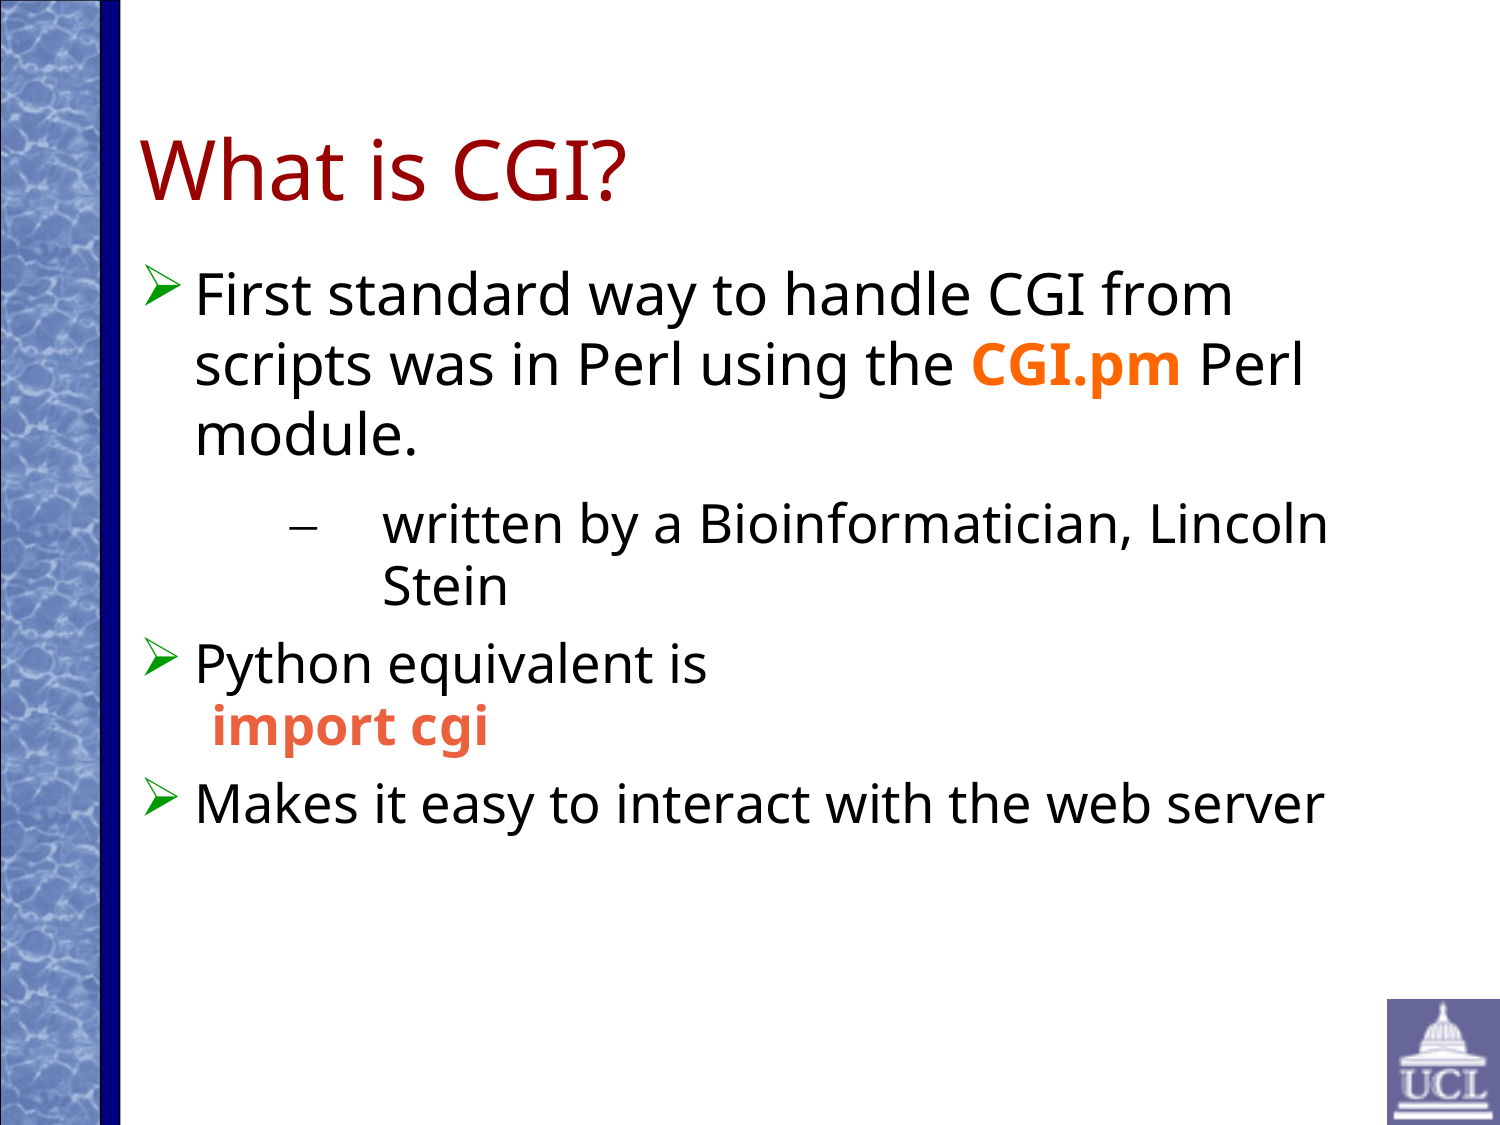

# What is CGI?
First standard way to handle CGI from scripts was in Perl using the CGI.pm Perl module.
written by a Bioinformatician, Lincoln Stein
Python equivalent is
	import cgi
Makes it easy to interact with the web server